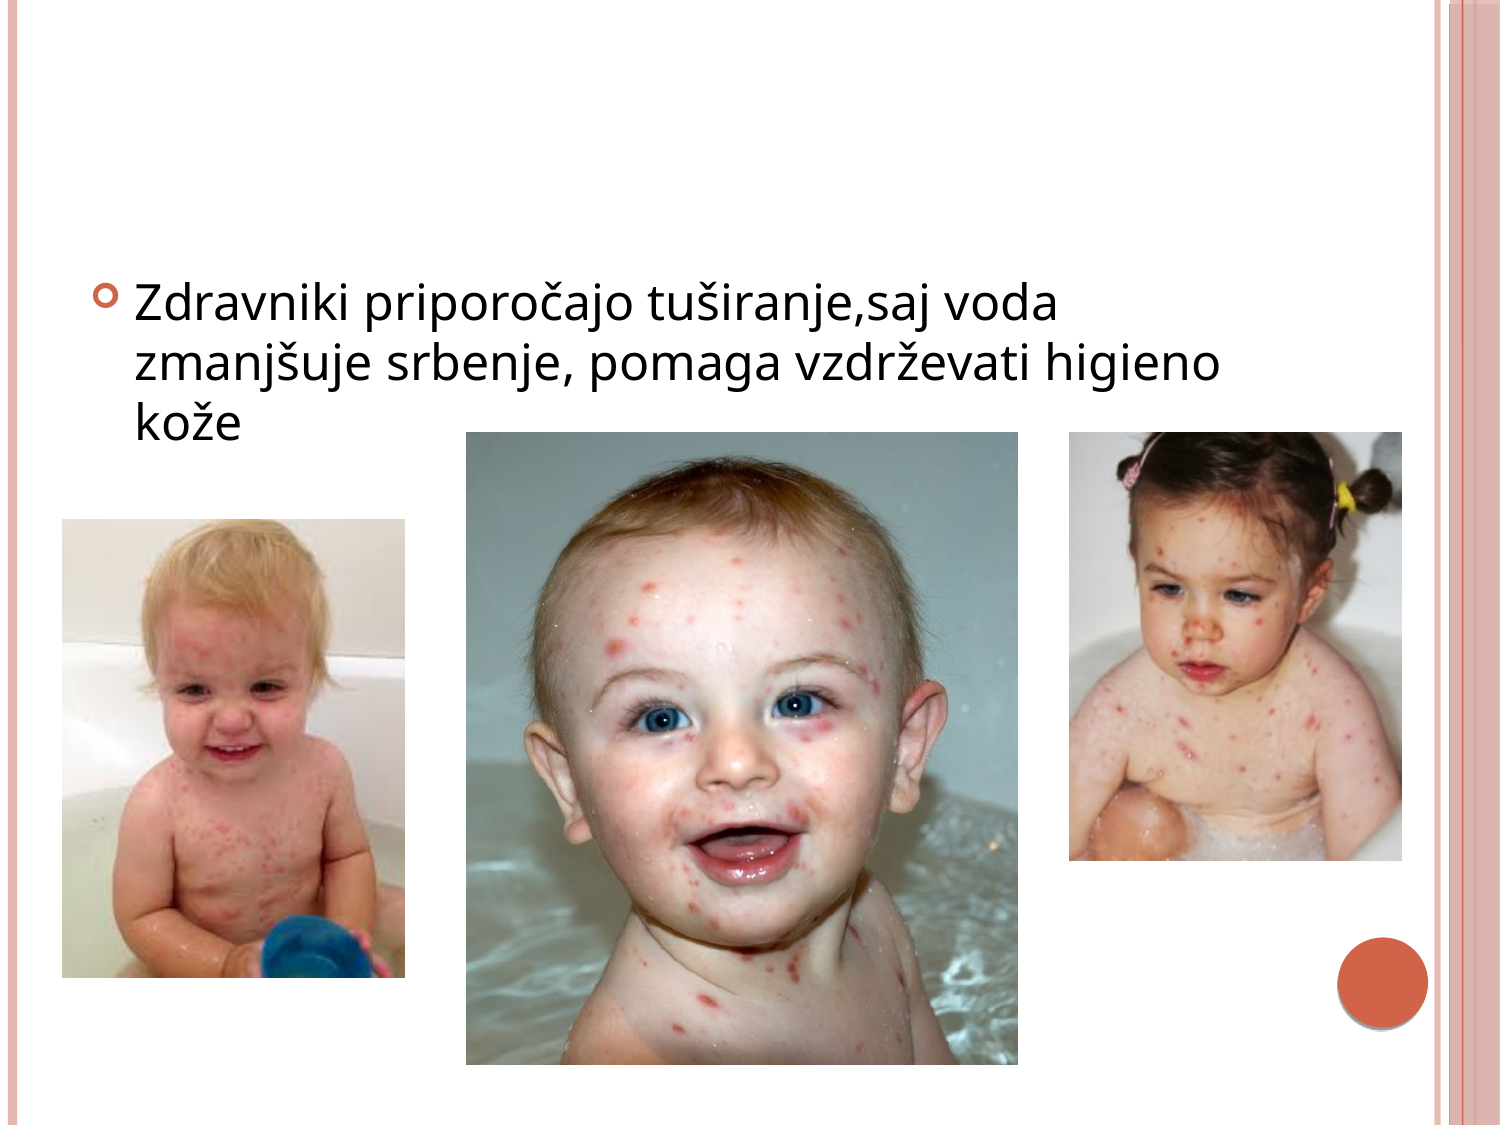

#
Zdravniki priporočajo tuširanje,saj voda zmanjšuje srbenje, pomaga vzdrževati higieno kože